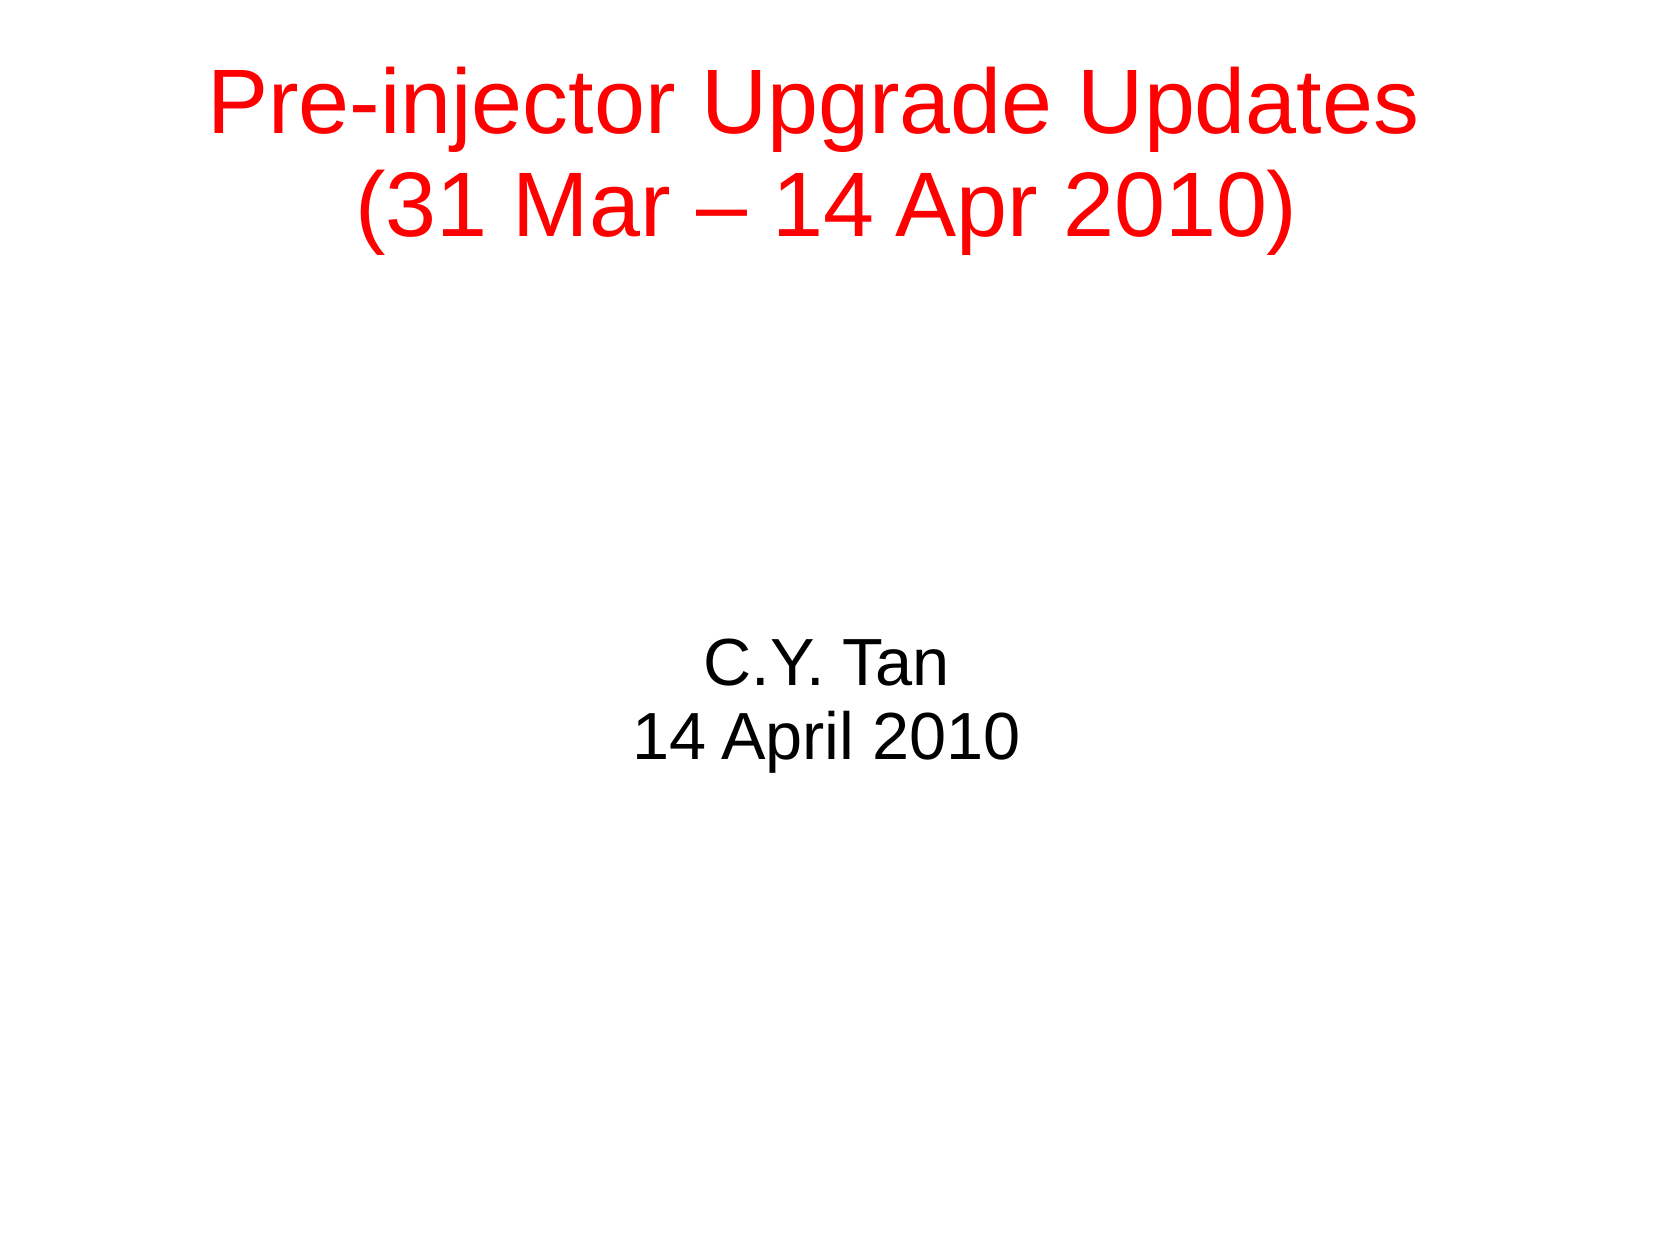

# Pre-injector Upgrade Updates (31 Mar – 14 Apr 2010)
C.Y. Tan
14 April 2010